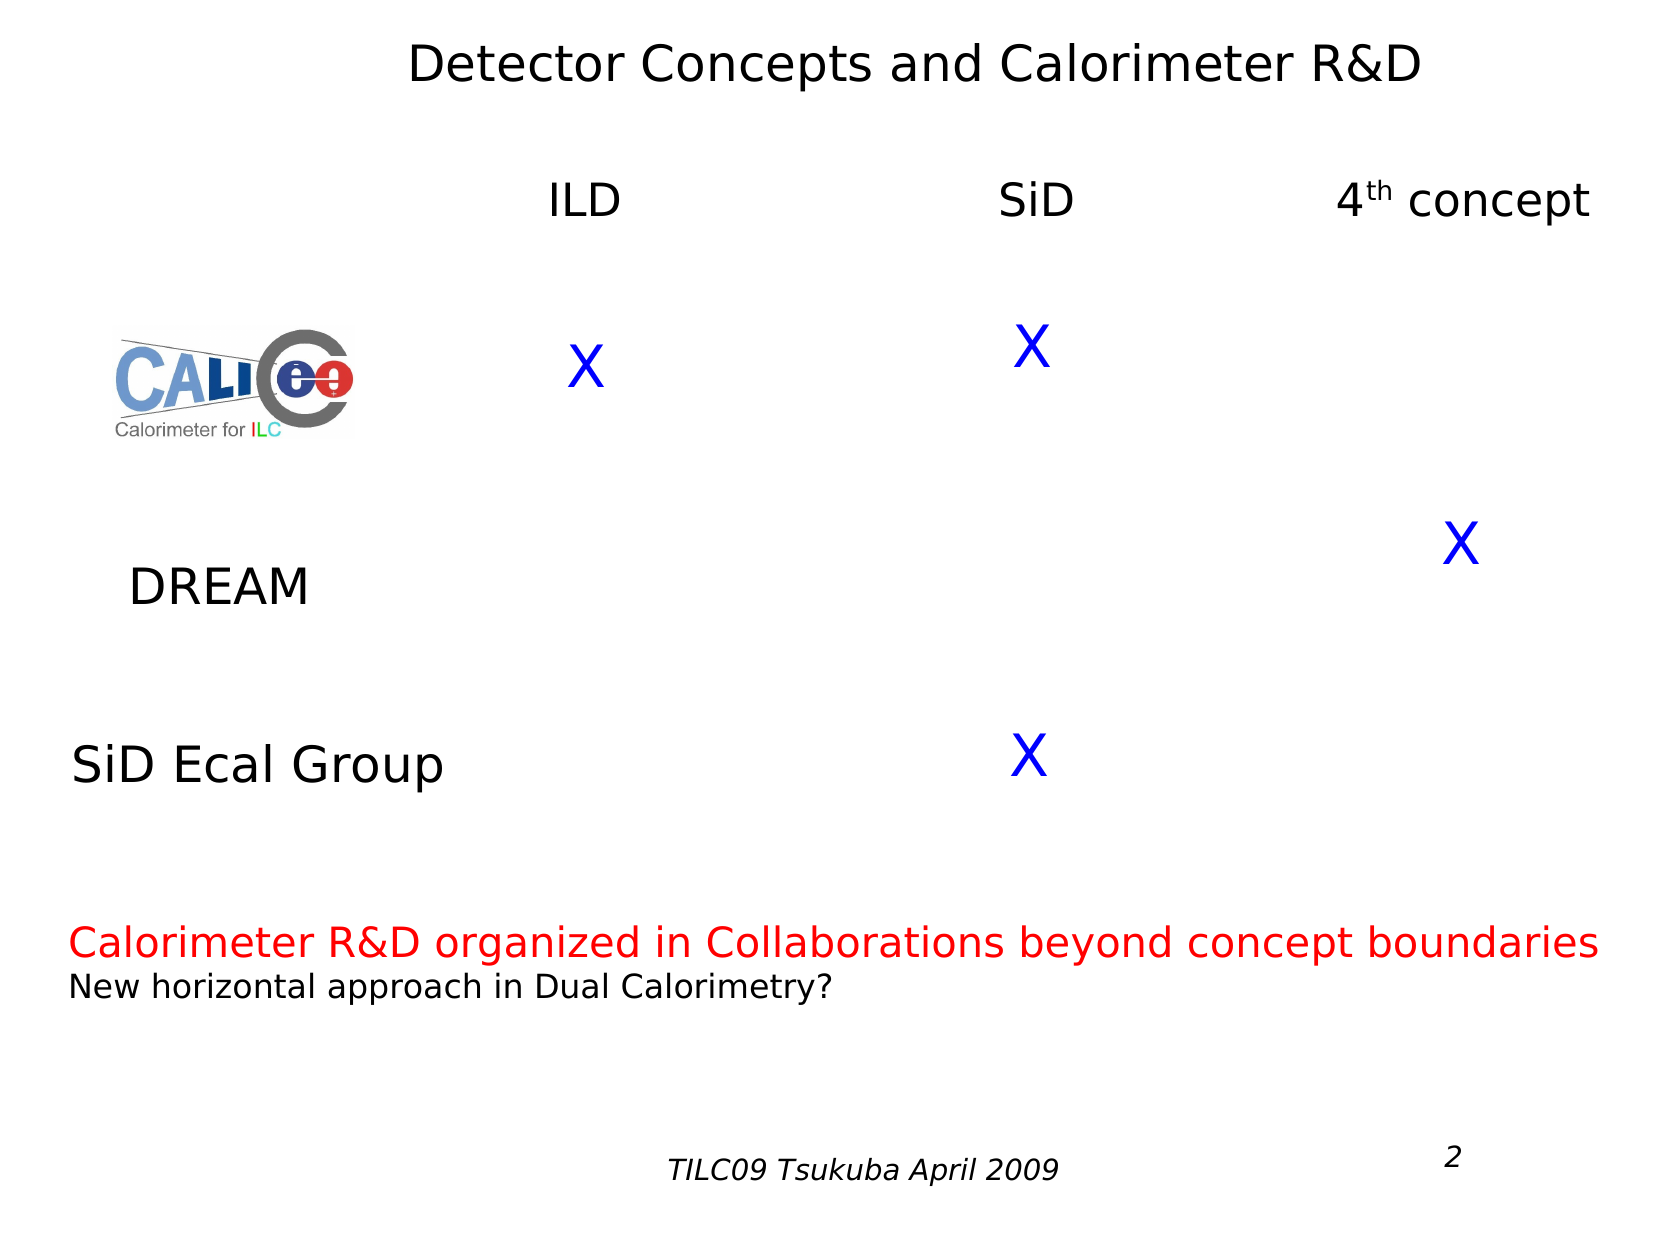

Detector Concepts and Calorimeter R&D
ILD SiD 4th concept
X
X
X
DREAM
X
SiD Ecal Group
Calorimeter R&D organized in Collaborations beyond concept boundaries
New horizontal approach in Dual Calorimetry?
ECFA 2008 Warsaw June 2008